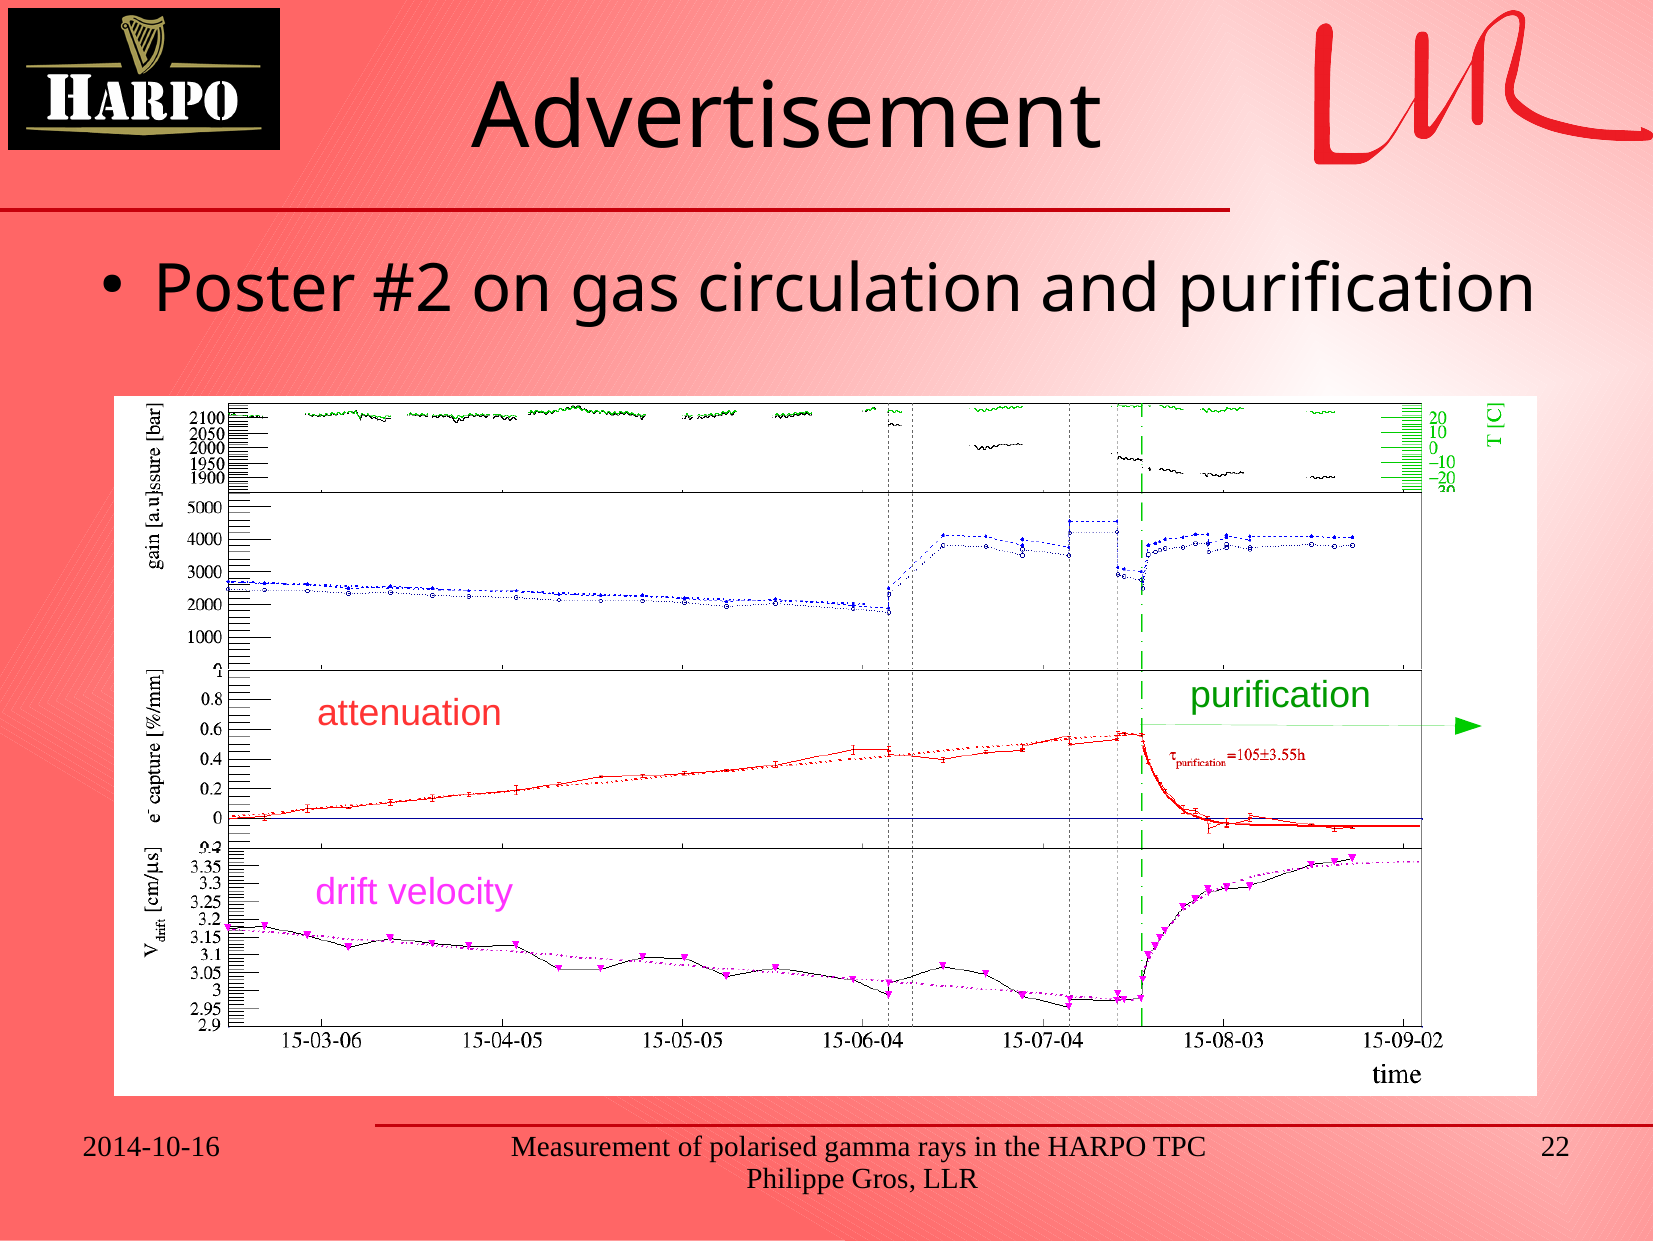

# Advertisement
Poster #2 on gas circulation and purification
purification
attenuation
drift velocity
2014-10-16
22